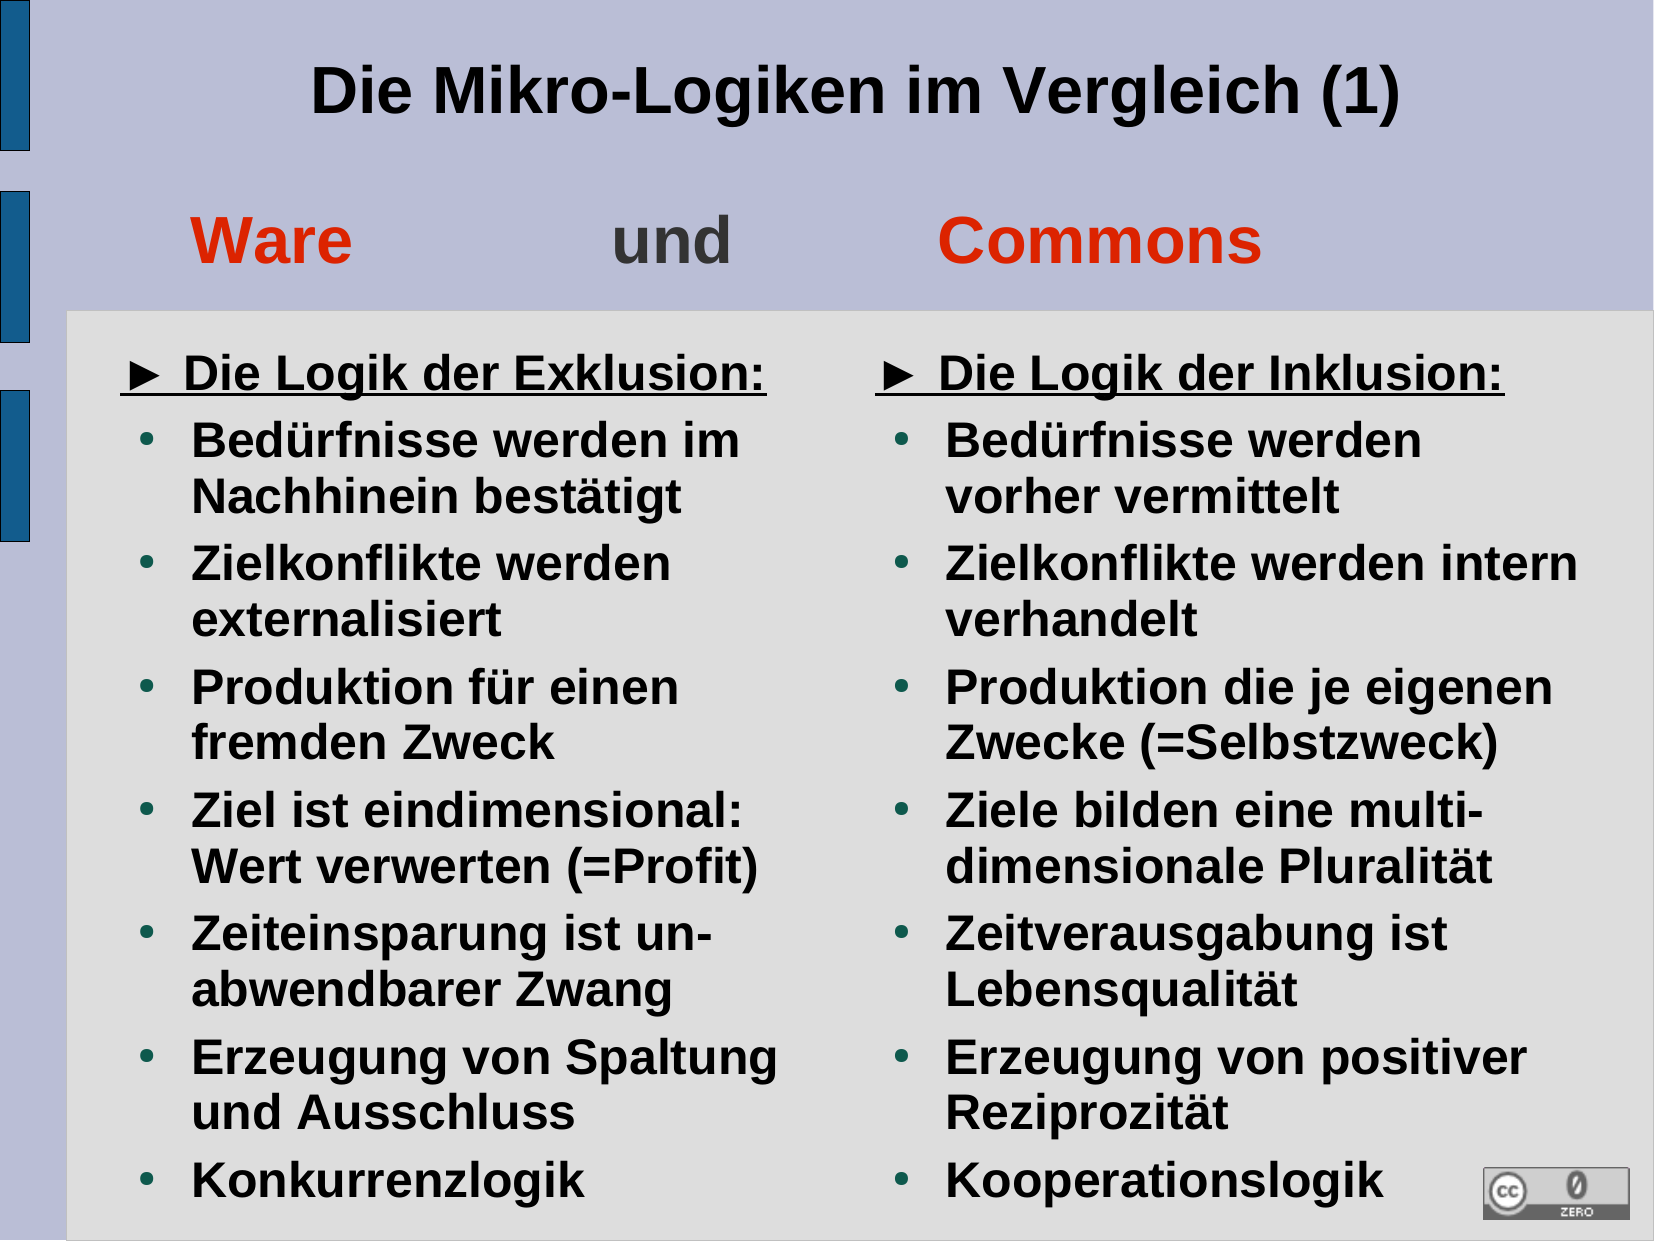

# Die Mikro-Logiken im Vergleich (1) Ware und Commons
► Die Logik der Exklusion:
Bedürfnisse werden im Nachhinein bestätigt
Zielkonflikte werden externalisiert
Produktion für einen fremden Zweck
Ziel ist eindimensional: Wert verwerten (=Profit)
Zeiteinsparung ist un- abwendbarer Zwang
Erzeugung von Spaltung und Ausschluss
Konkurrenzlogik
► Die Logik der Inklusion:
Bedürfnisse werden
vorher vermittelt
Zielkonflikte werden intern verhandelt
Produktion die je eigenen Zwecke (=Selbstzweck)
Ziele bilden eine multi-dimensionale Pluralität
Zeitverausgabung ist Lebensqualität
Erzeugung von positiver Reziprozität
Kooperationslogik